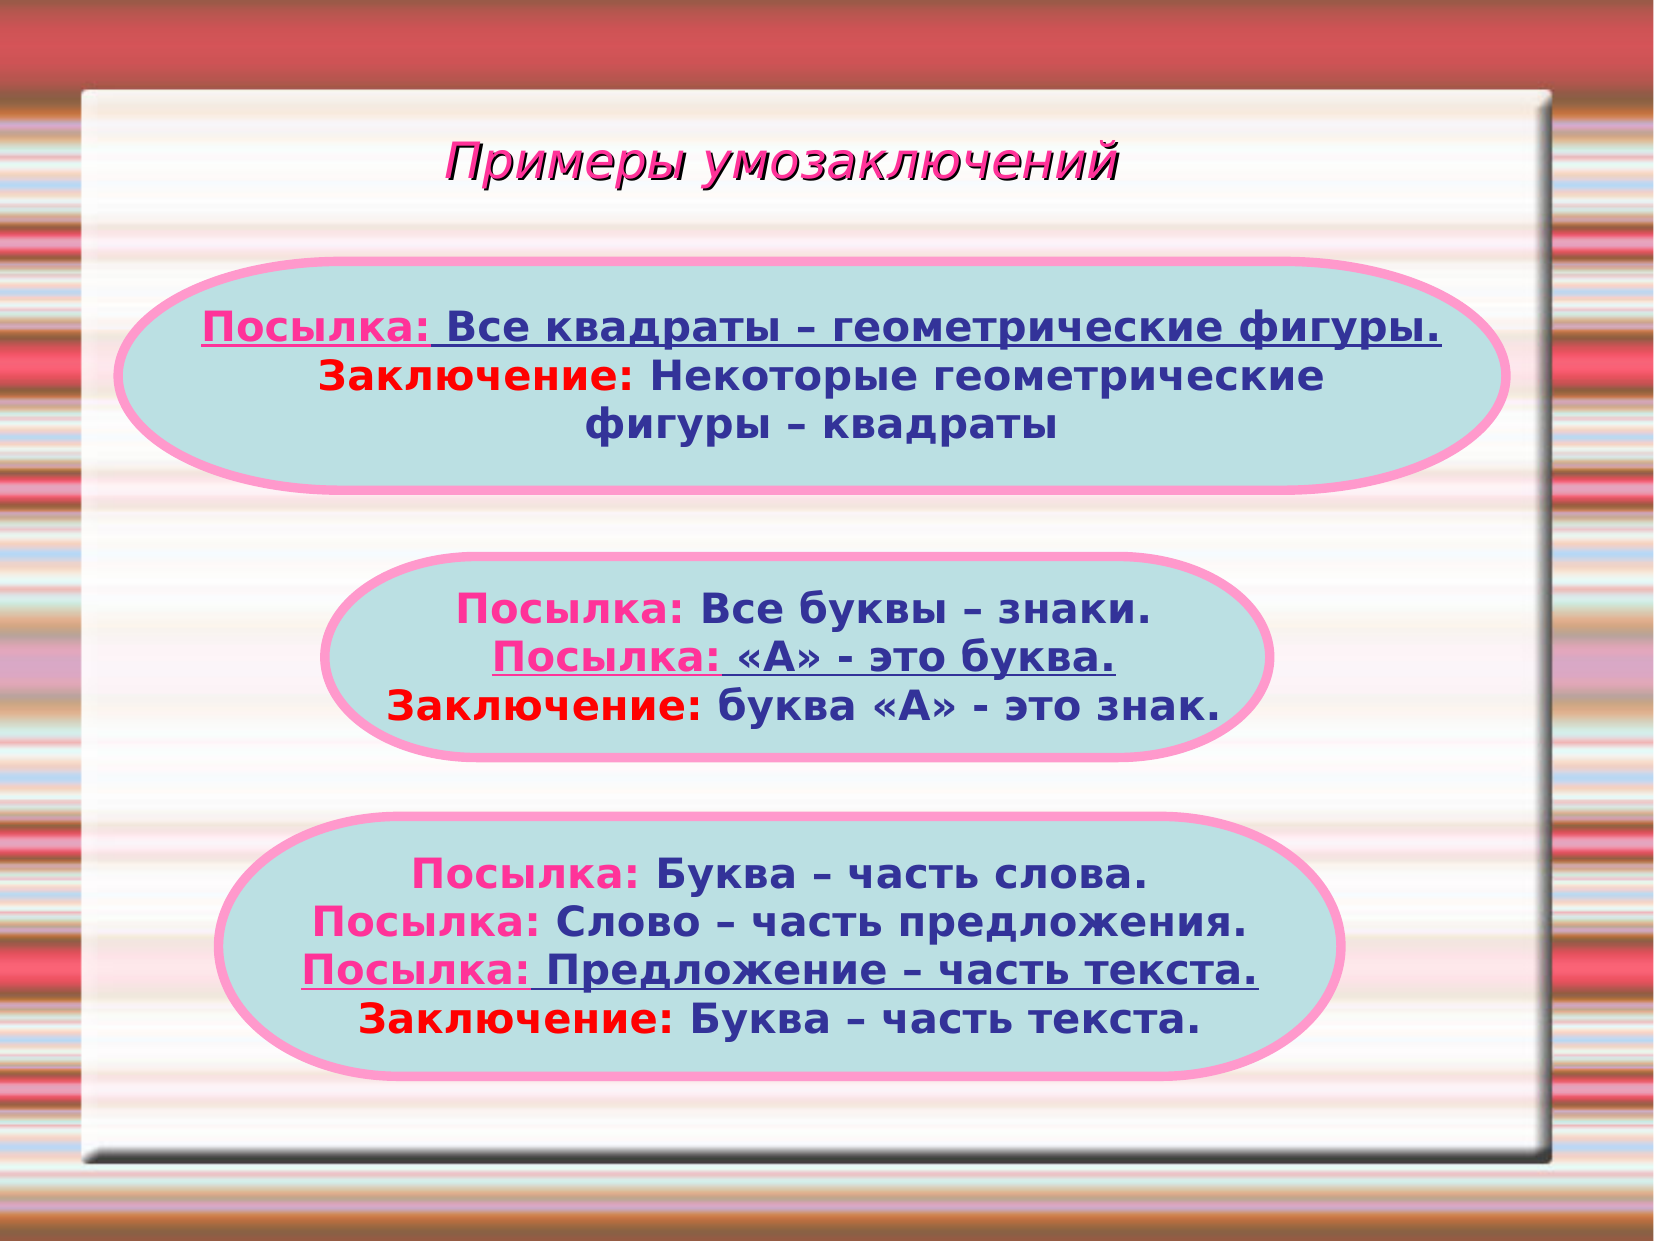

Примеры умозаключений
Посылка: Все квадраты – геометрические фигуры.
Заключение: Некоторые геометрические
фигуры – квадраты
Посылка: Все буквы – знаки.
Посылка: «А» - это буква.
Заключение: буква «А» - это знак.
Посылка: Буква – часть слова.
Посылка: Слово – часть предложения.
Посылка: Предложение – часть текста.
Заключение: Буква – часть текста.